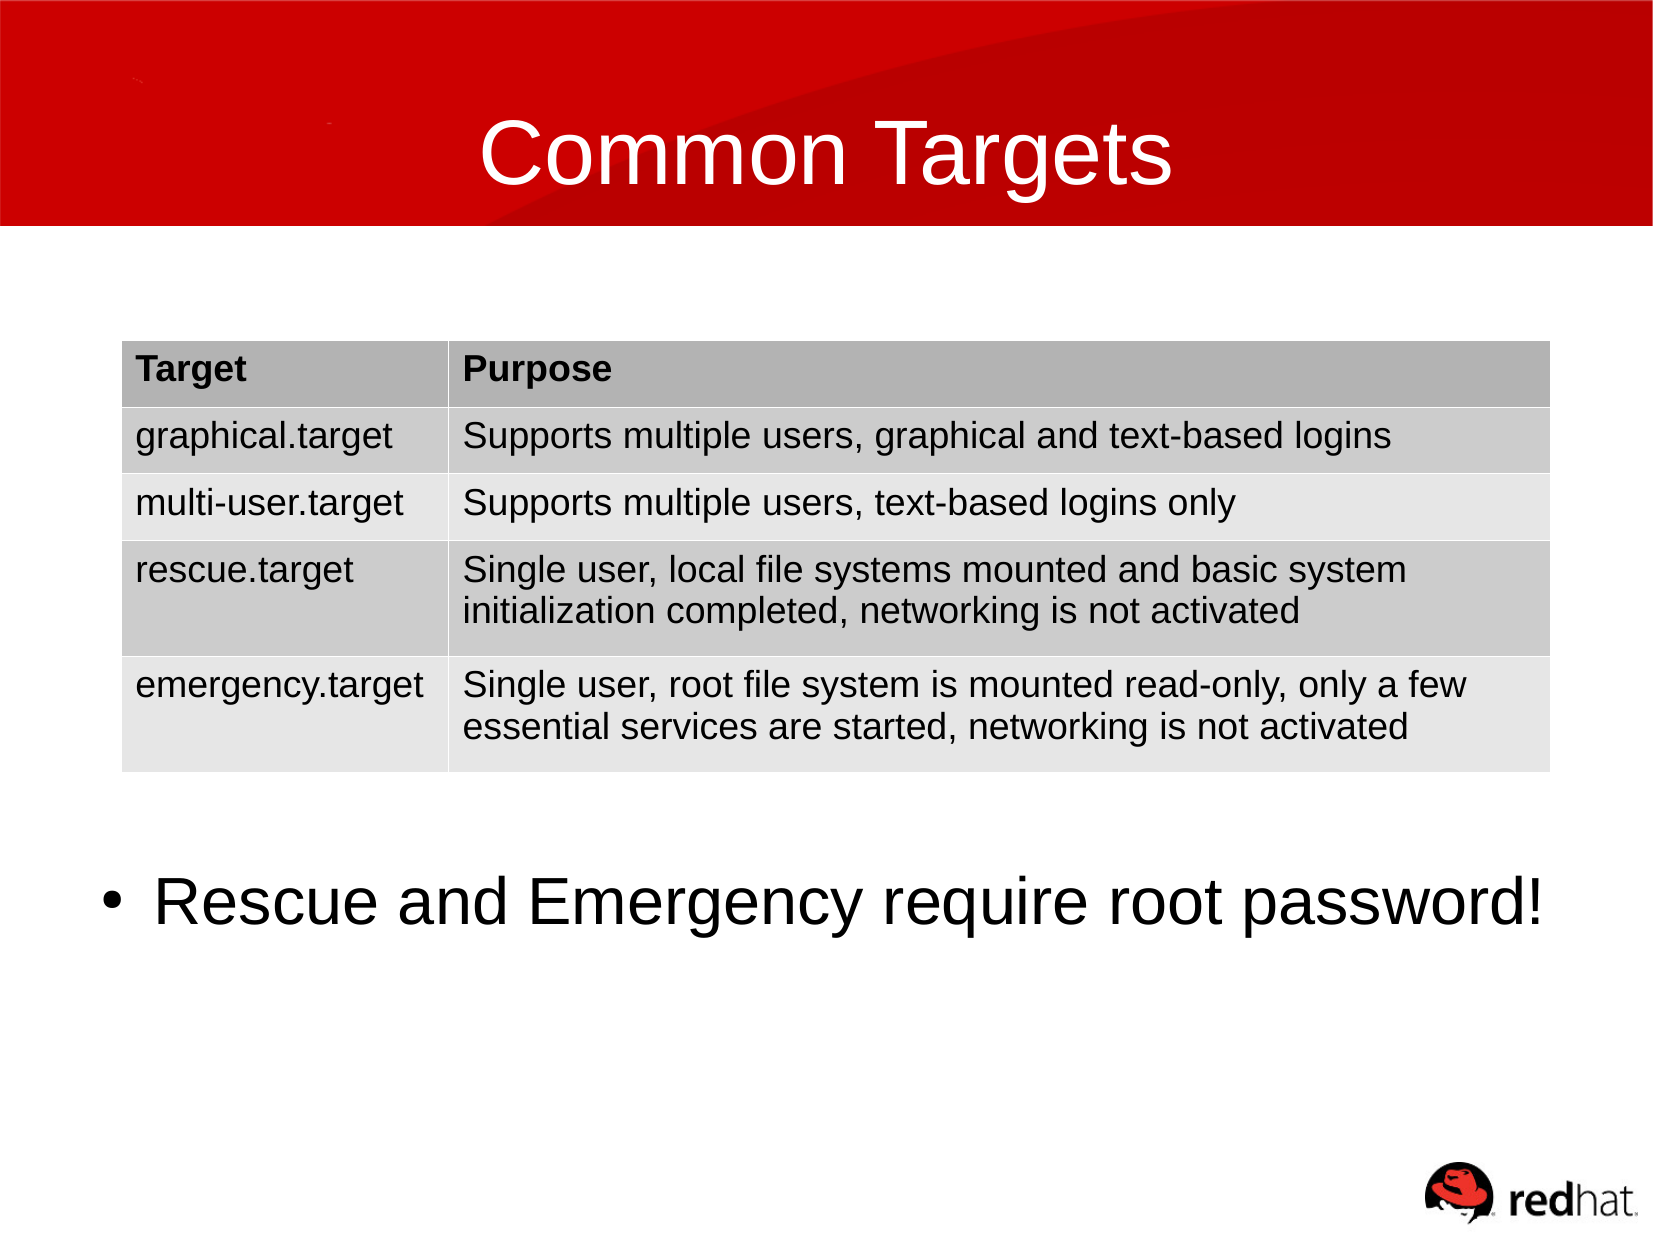

# Common Targets
Rescue and Emergency require root password!
| Target | Purpose |
| --- | --- |
| graphical.target | Supports multiple users, graphical and text-based logins |
| multi-user.target | Supports multiple users, text-based logins only |
| rescue.target | Single user, local file systems mounted and basic system initialization completed, networking is not activated |
| emergency.target | Single user, root file system is mounted read-only, only a few essential services are started, networking is not activated |